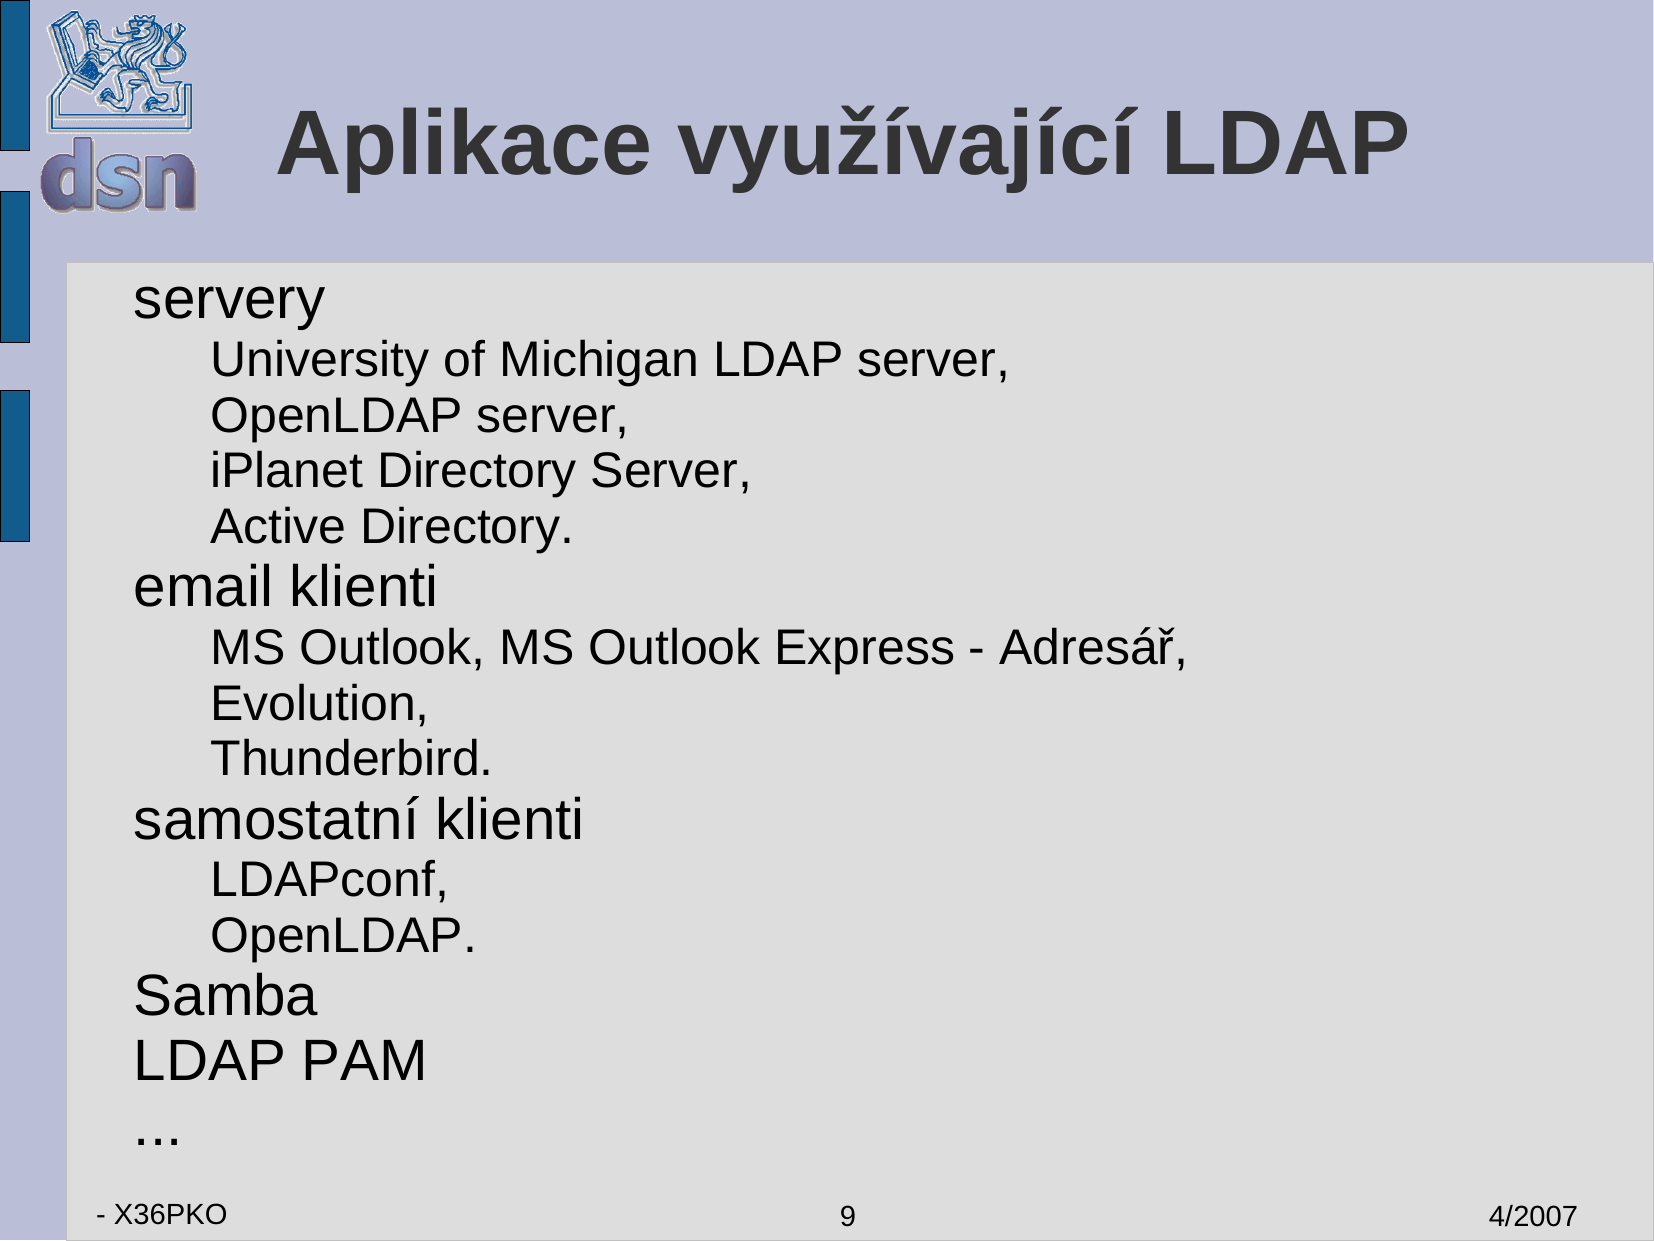

# Aplikace využívající LDAP
servery
University of Michigan LDAP server,
OpenLDAP server,
iPlanet Directory Server,
Active Directory.
email klienti
MS Outlook, MS Outlook Express - Adresář,
Evolution,
Thunderbird.
samostatní klienti
LDAPconf,
OpenLDAP.
Samba
LDAP PAM
...